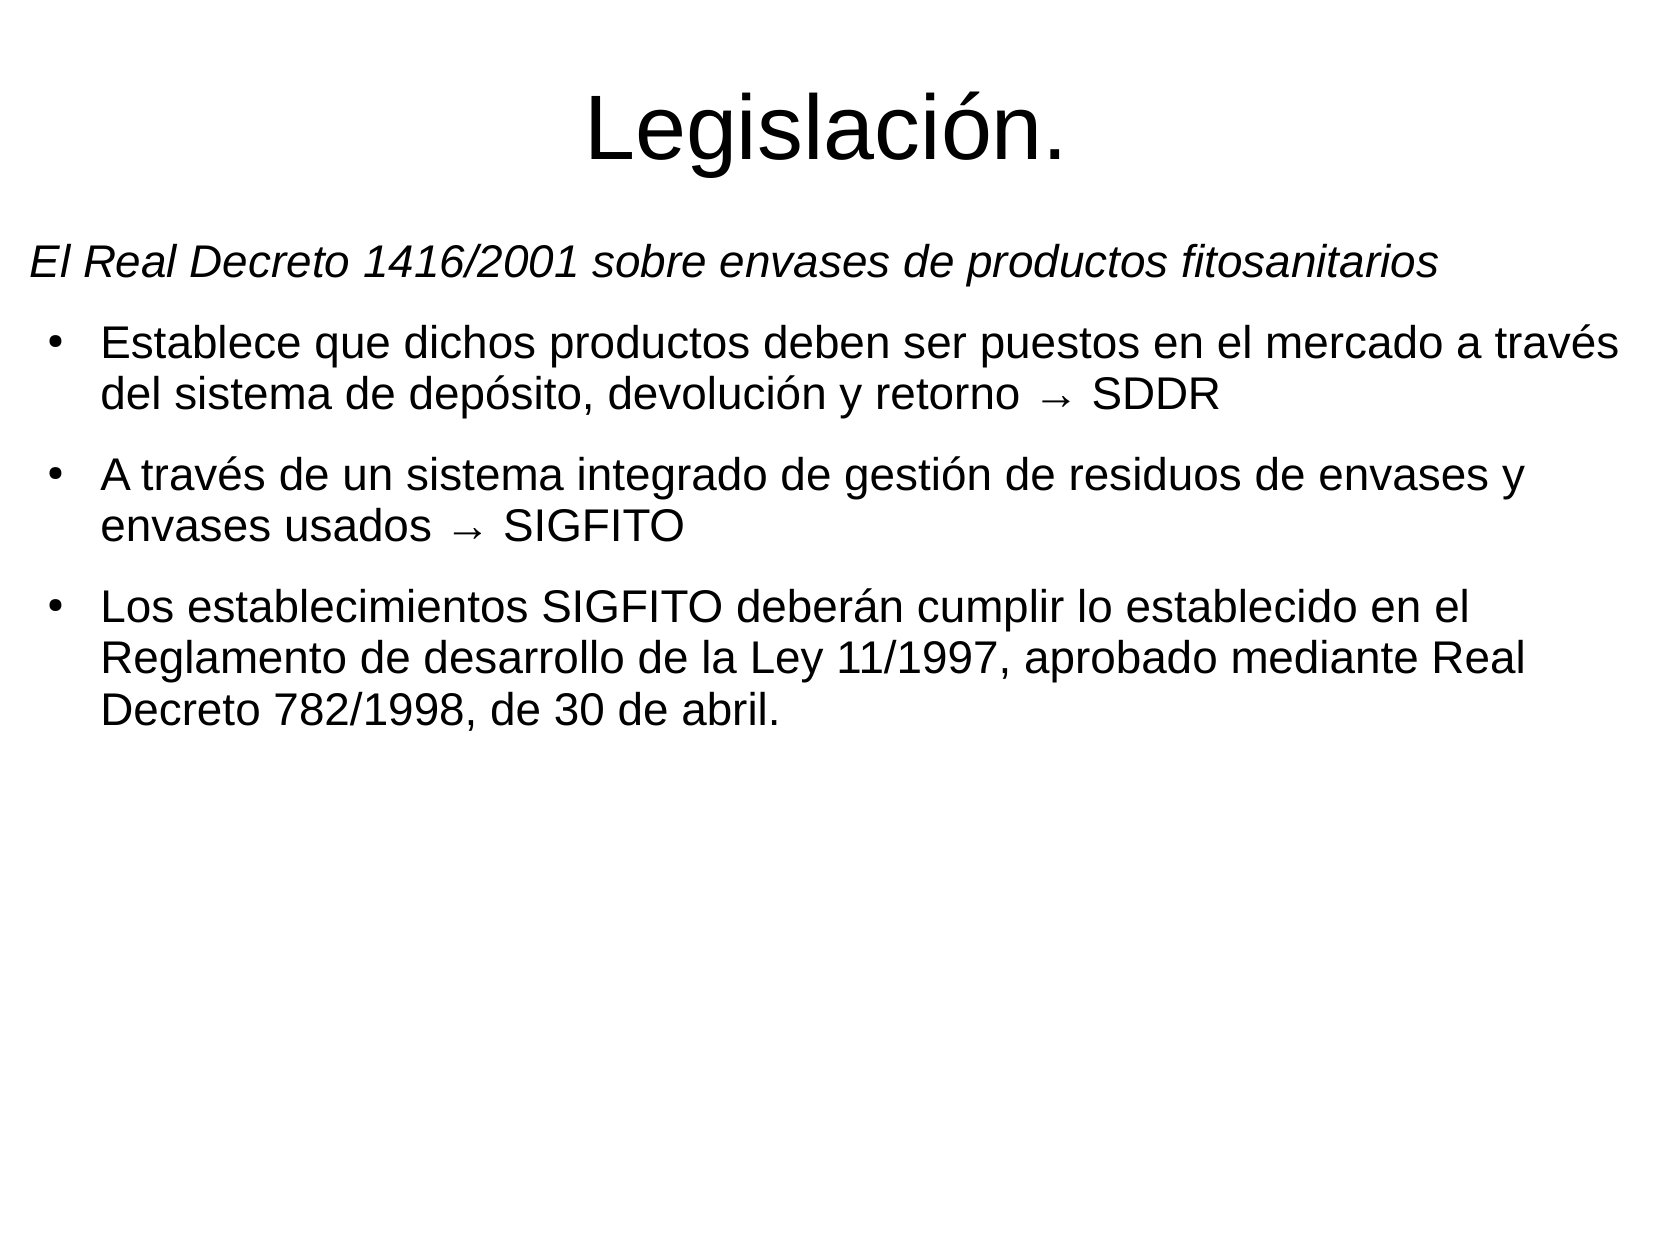

# Legislación.
El Real Decreto 1416/2001 sobre envases de productos fitosanitarios
Establece que dichos productos deben ser puestos en el mercado a través del sistema de depósito, devolución y retorno → SDDR
A través de un sistema integrado de gestión de residuos de envases y envases usados → SIGFITO
Los establecimientos SIGFITO deberán cumplir lo establecido en el Reglamento de desarrollo de la Ley 11/1997, aprobado mediante Real Decreto 782/1998, de 30 de abril.